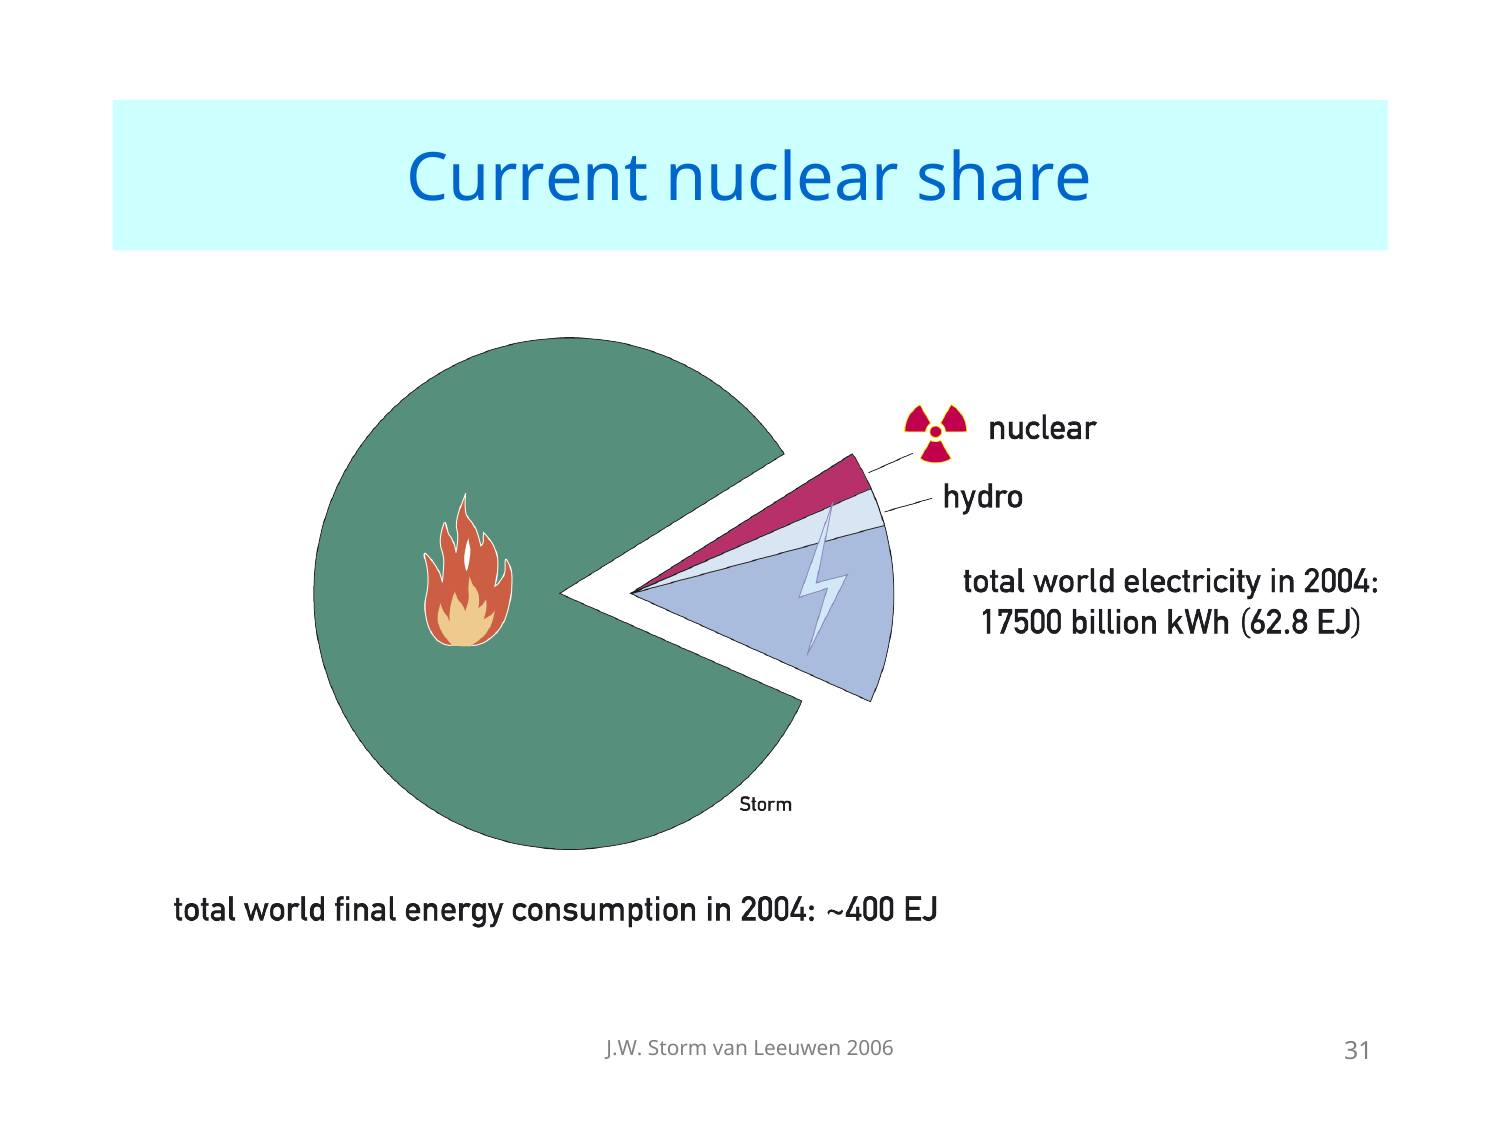

# Current nuclear share
J.W. Storm van Leeuwen 2006
31